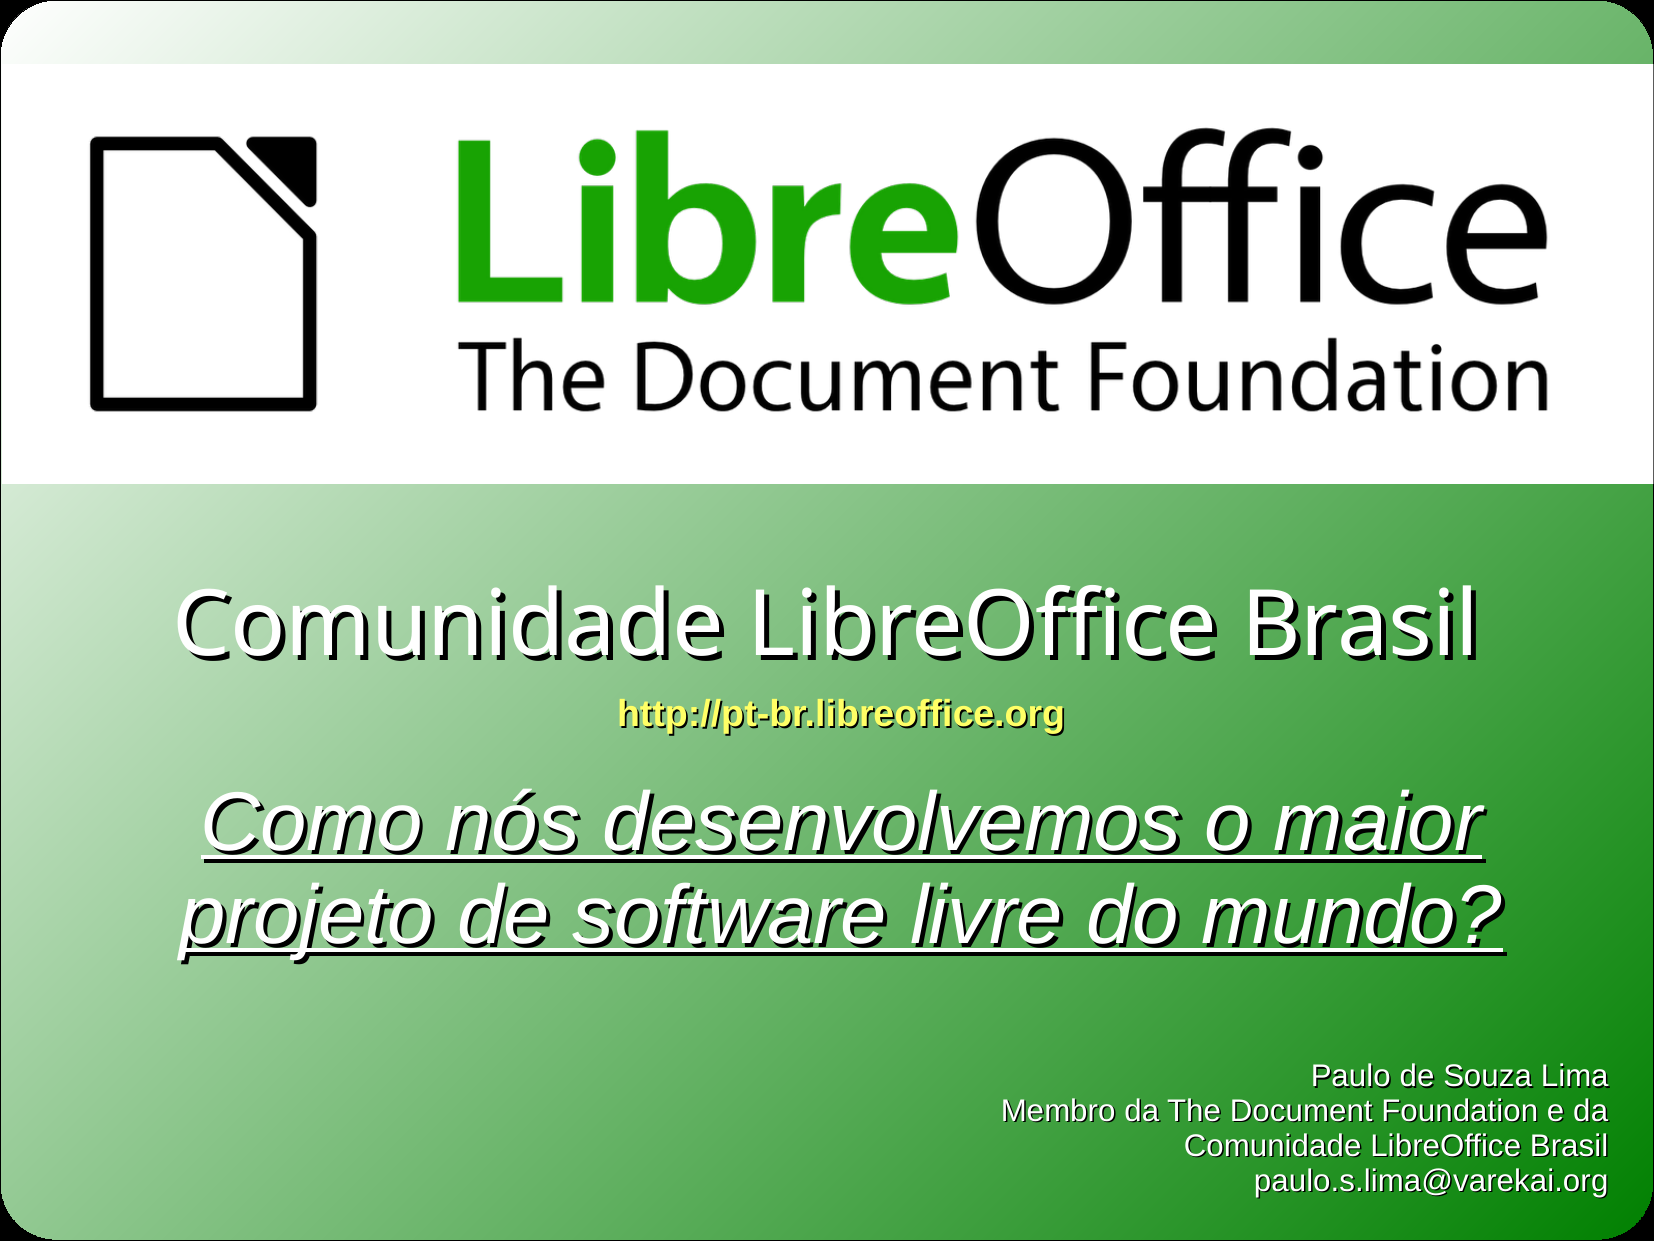

Comunidade LibreOffice Brasil
http://pt-br.libreoffice.org
Como nós desenvolvemos o maior projeto de software livre do mundo?
Paulo de Souza Lima
Membro da The Document Foundation e da
Comunidade LibreOffice Brasil
paulo.s.lima@varekai.org